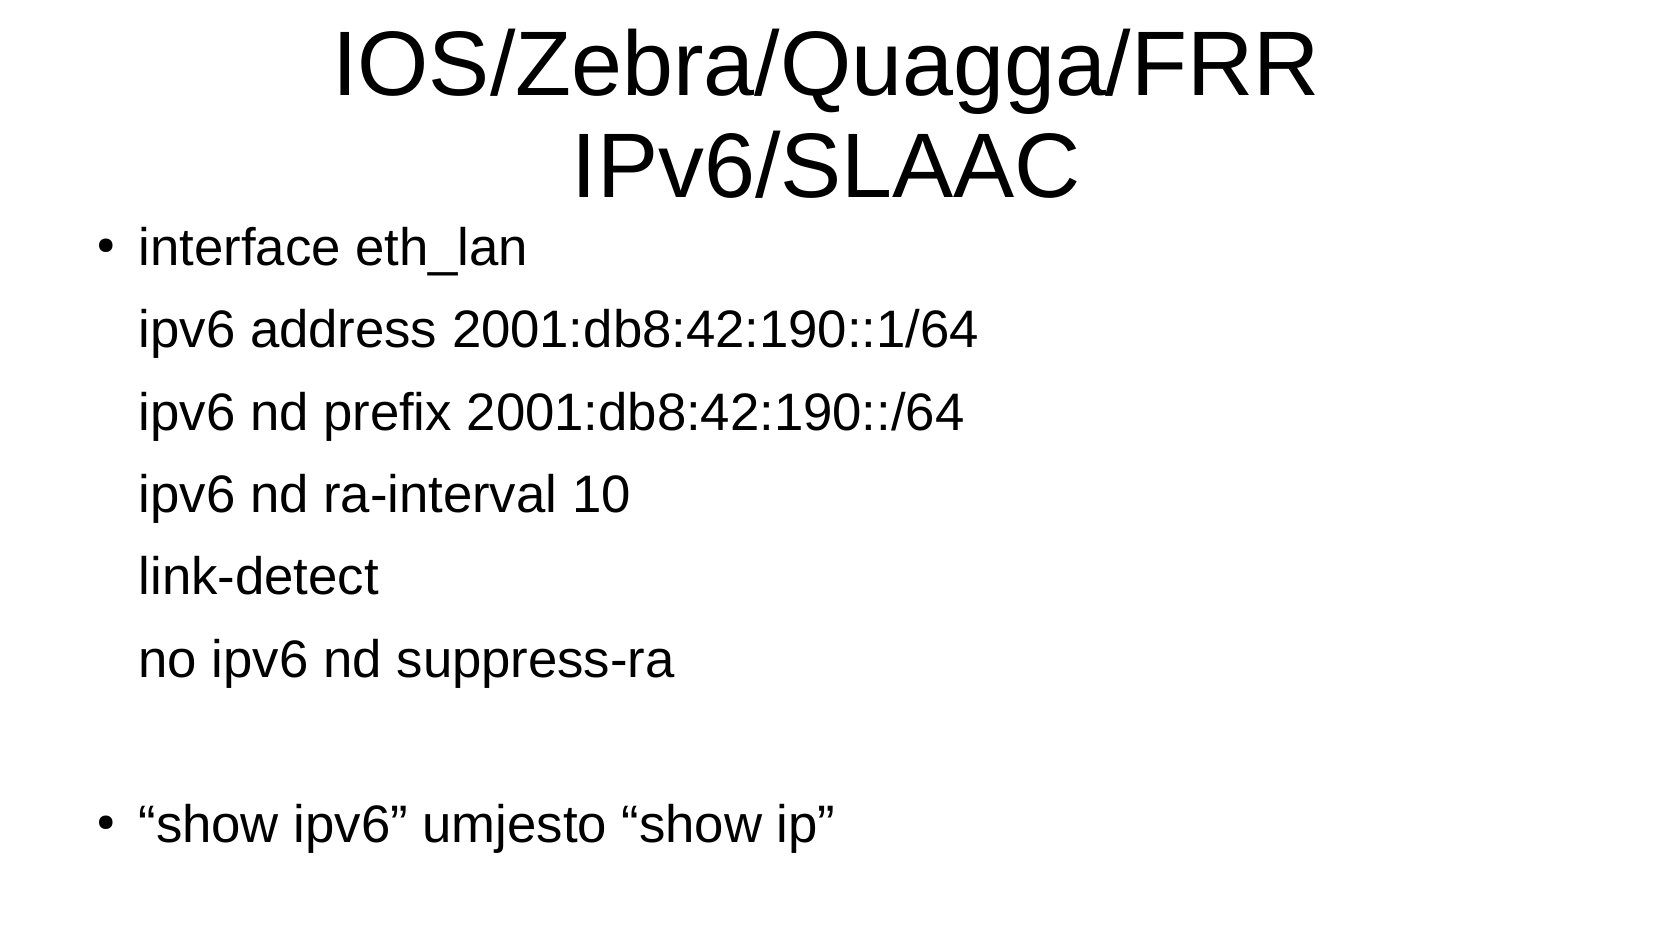

# IOS/Zebra/Quagga/FRR IPv6/SLAAC
interface eth_lan
ipv6 address 2001:db8:42:190::1/64
ipv6 nd prefix 2001:db8:42:190::/64
ipv6 nd ra-interval 10
link-detect
no ipv6 nd suppress-ra
“show ipv6” umjesto “show ip”